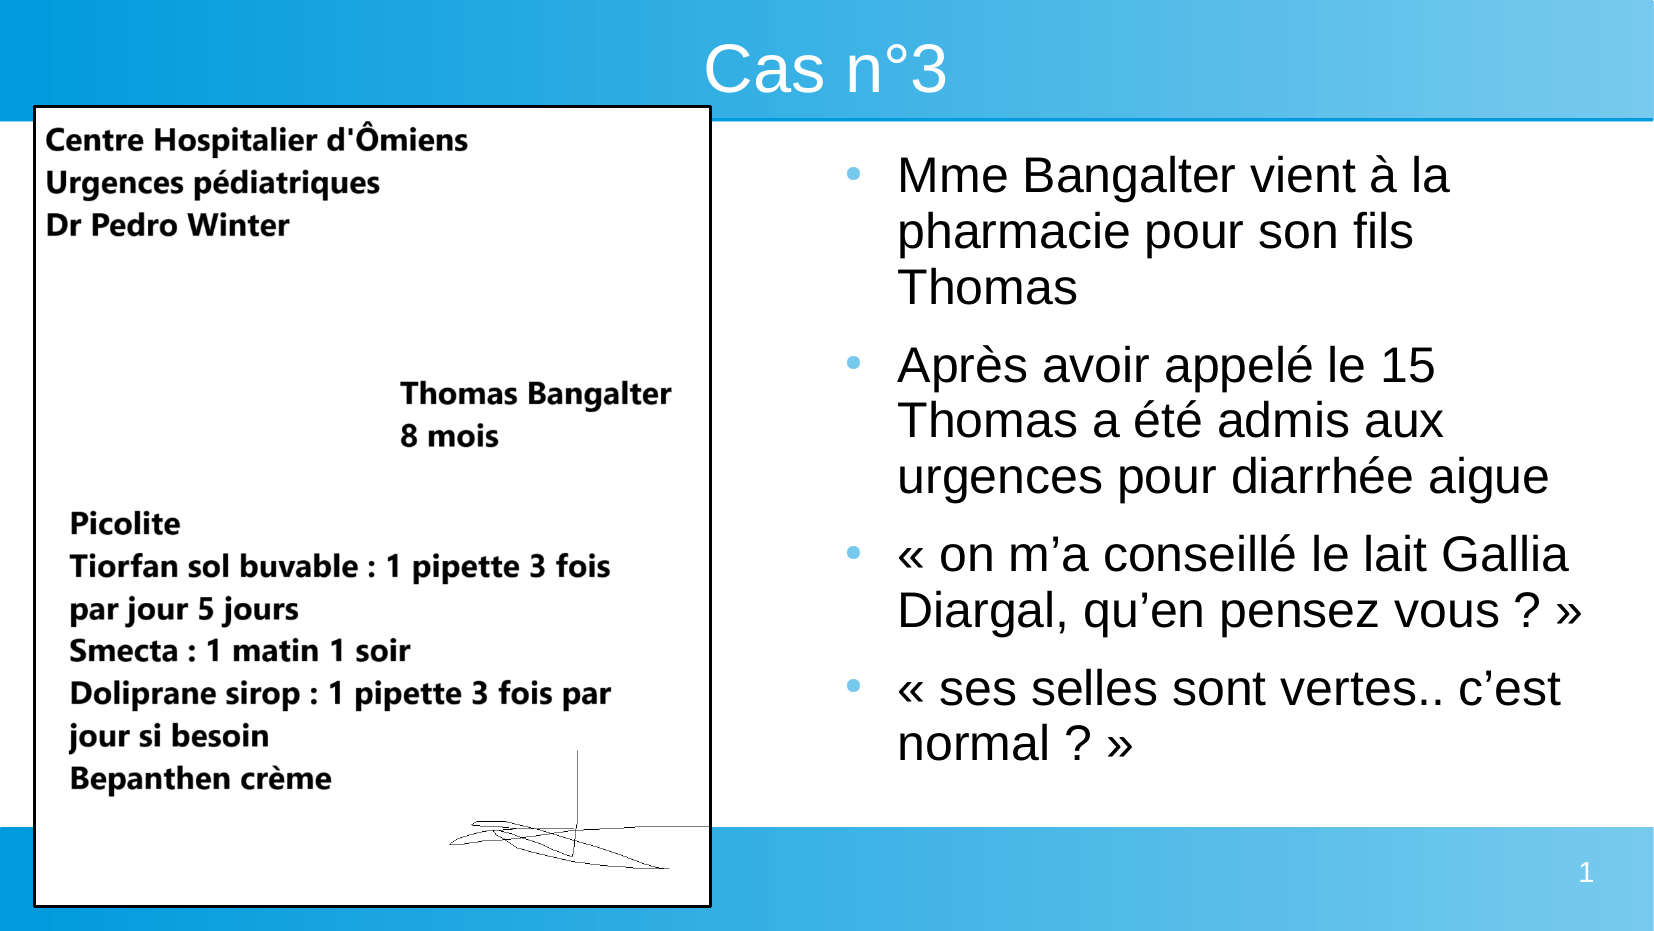

# Cas n°3
Mme Bangalter vient à la pharmacie pour son fils Thomas
Après avoir appelé le 15 Thomas a été admis aux urgences pour diarrhée aigue
« on m’a conseillé le lait Gallia Diargal, qu’en pensez vous ? »
« ses selles sont vertes.. c’est normal ? »
1